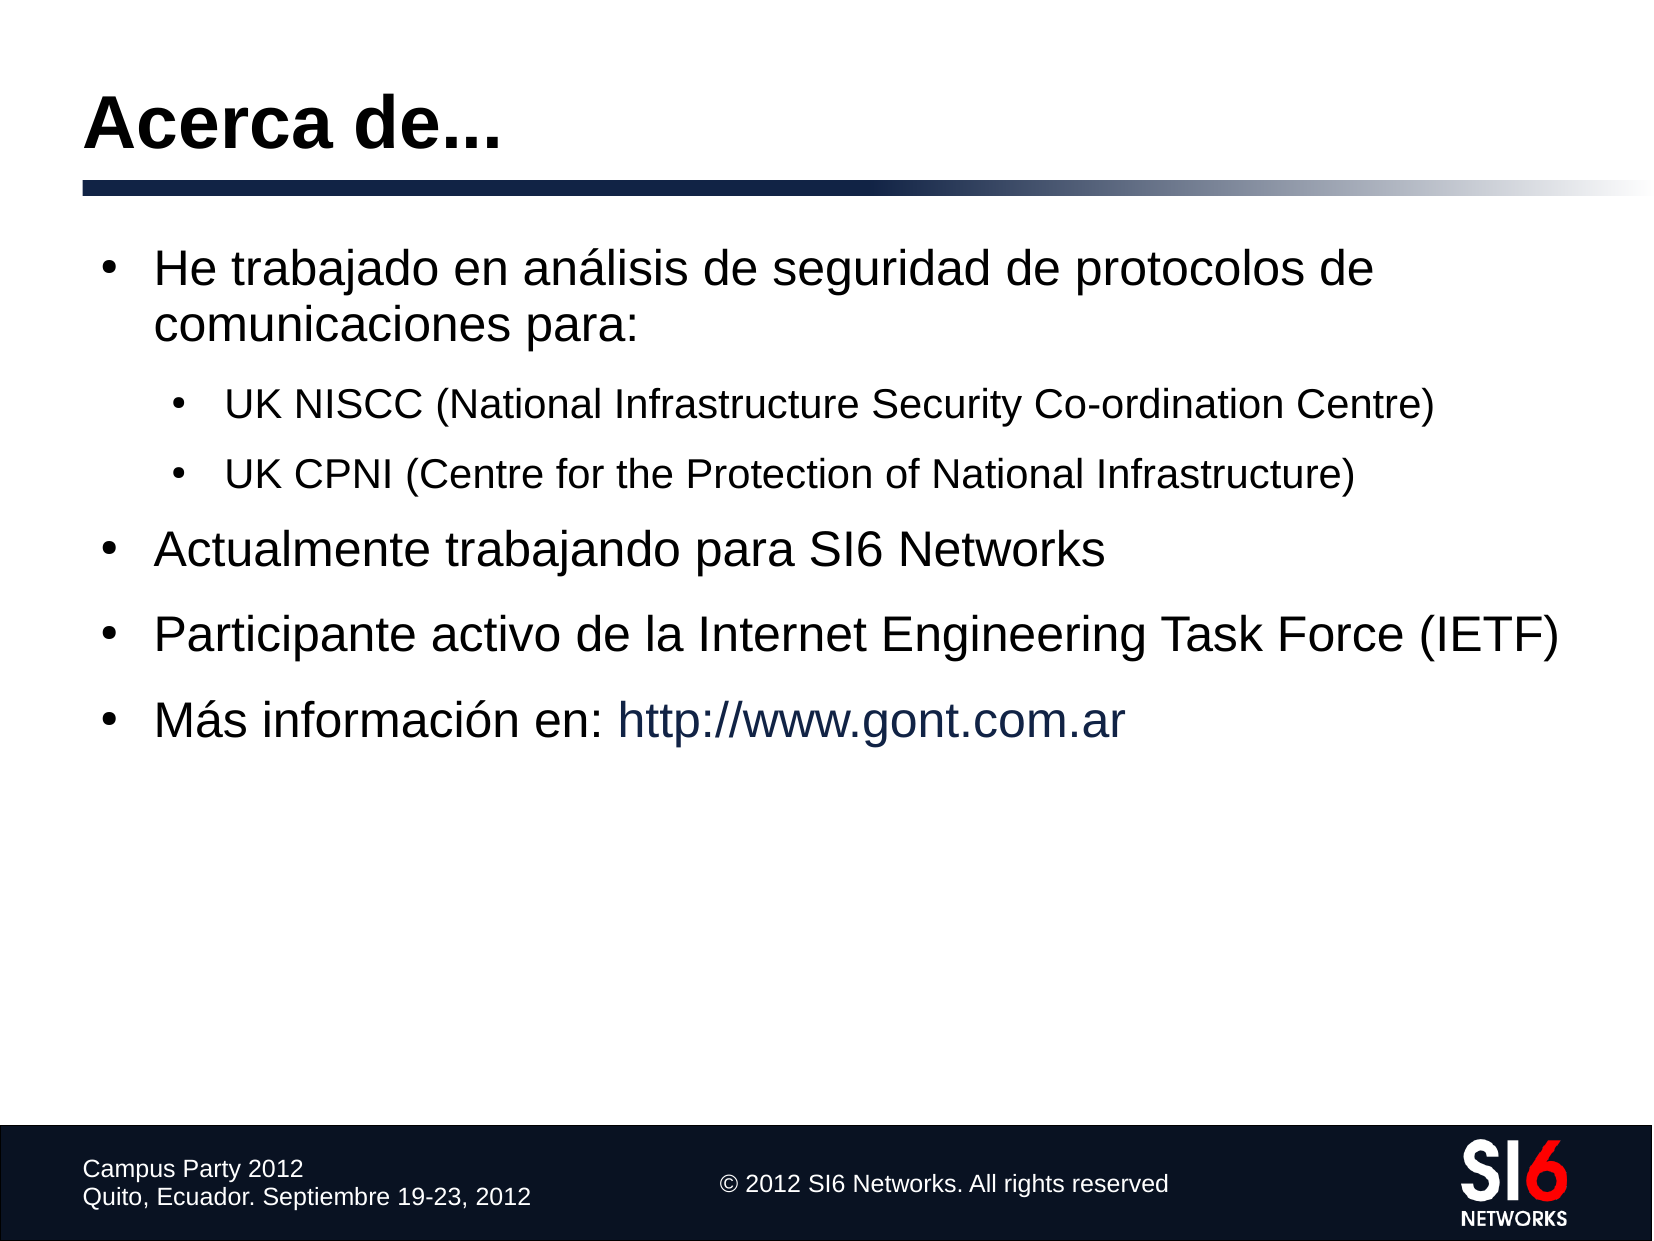

# Acerca de...
He trabajado en análisis de seguridad de protocolos de comunicaciones para:
UK NISCC (National Infrastructure Security Co-ordination Centre)
UK CPNI (Centre for the Protection of National Infrastructure)
Actualmente trabajando para SI6 Networks
Participante activo de la Internet Engineering Task Force (IETF)
Más información en: http://www.gont.com.ar
Congreso de Seguridad en Computo 2011